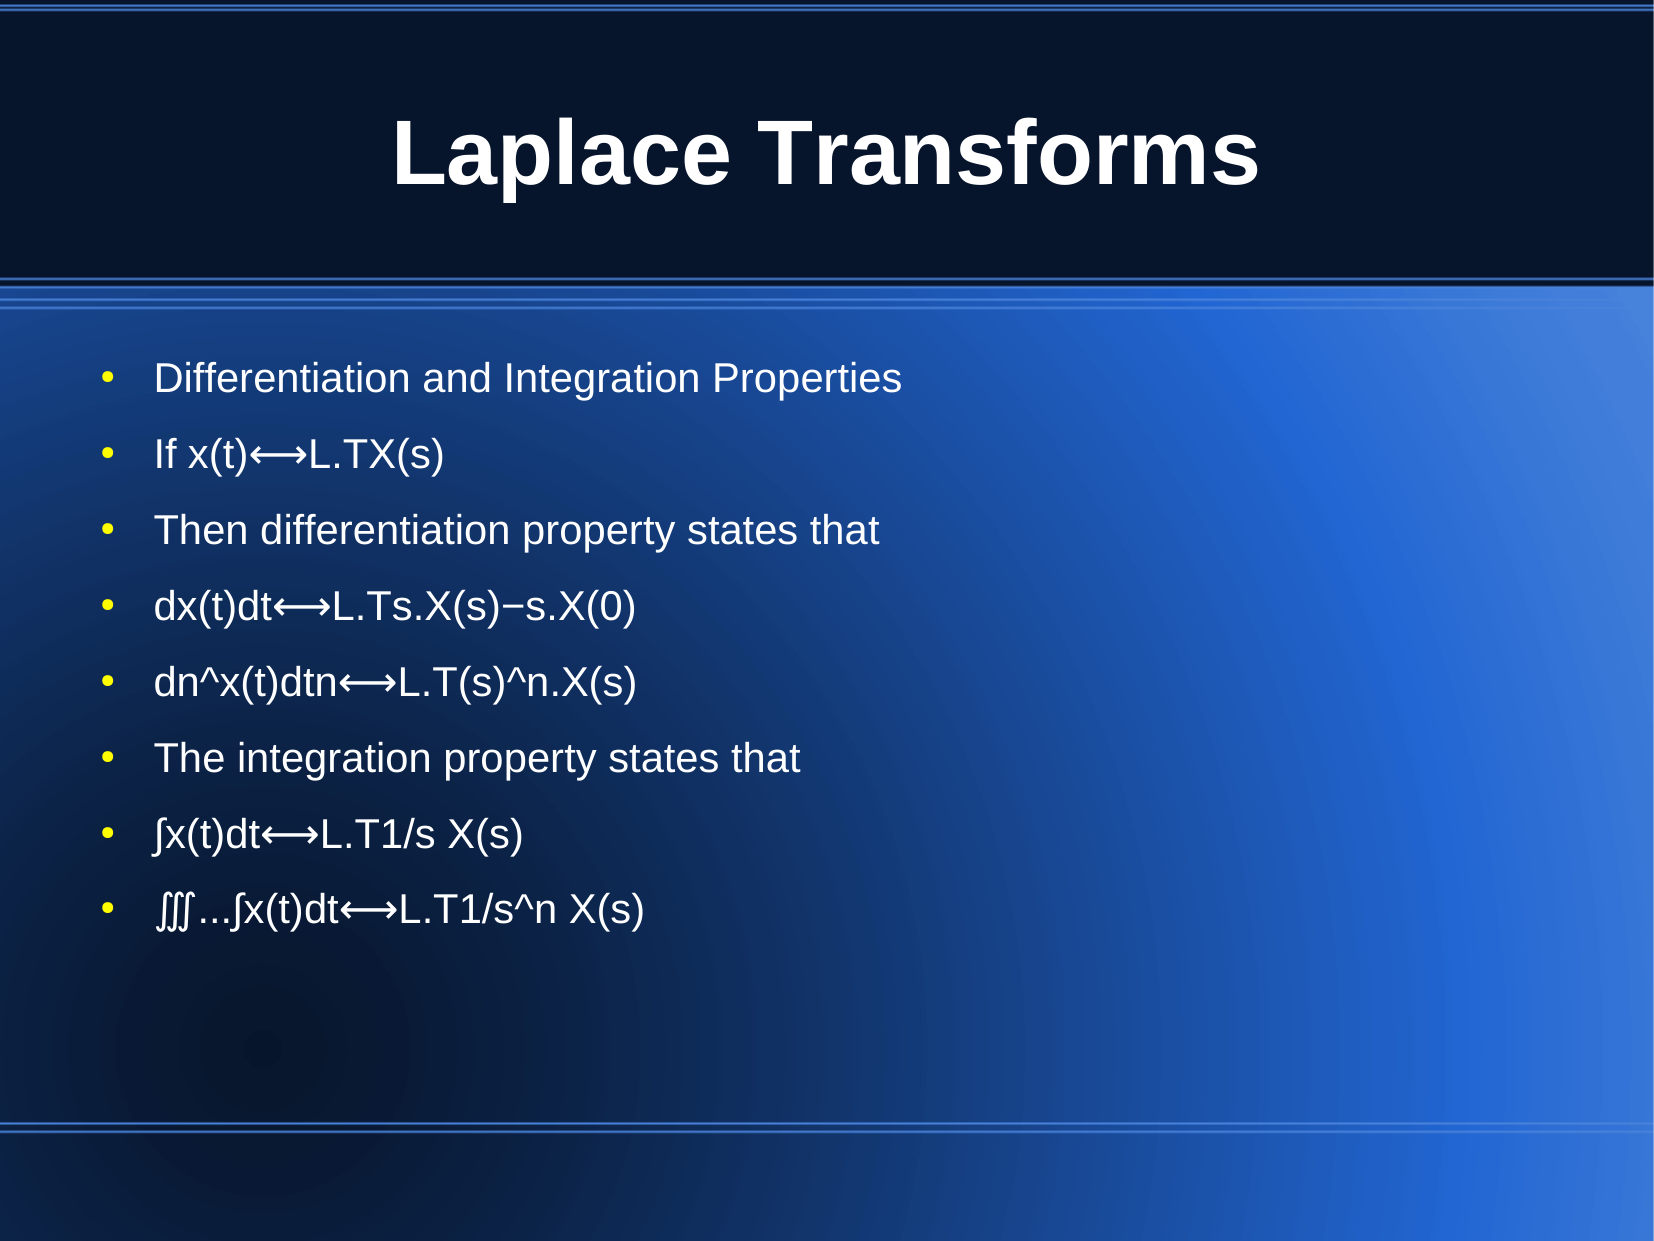

# Laplace Transforms
Differentiation and Integration Properties
If x(t)⟷L.TX(s)
Then differentiation property states that
dx(t)dt⟷L.Ts.X(s)−s.X(0)
dn^x(t)dtn⟷L.T(s)^n.X(s)
The integration property states that
∫x(t)dt⟷L.T1/s X(s)
∭...∫x(t)dt⟷L.T1/s^n X(s)